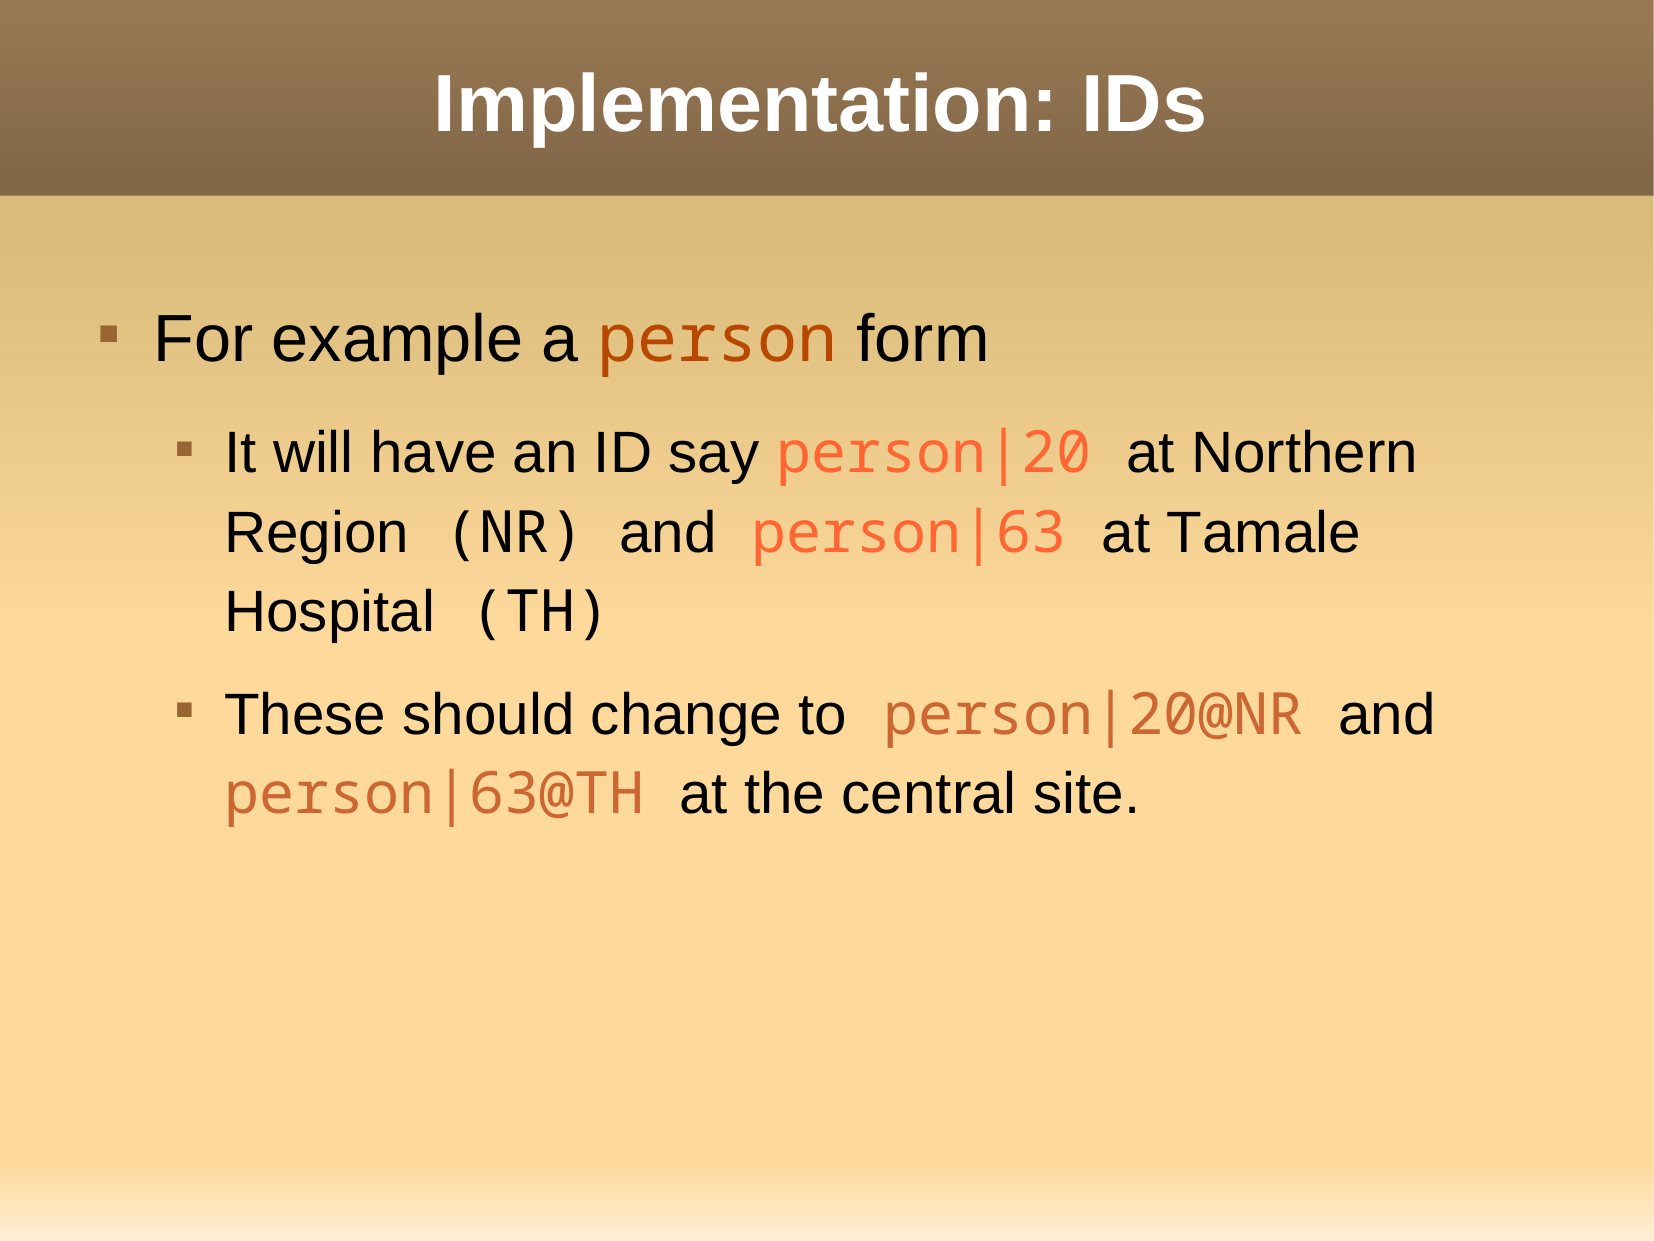

# Implementation: IDs
For example a person form
It will have an ID say person|20 at Northern Region (NR) and person|63 at Tamale Hospital (TH)
These should change to person|20@NR and person|63@TH at the central site.